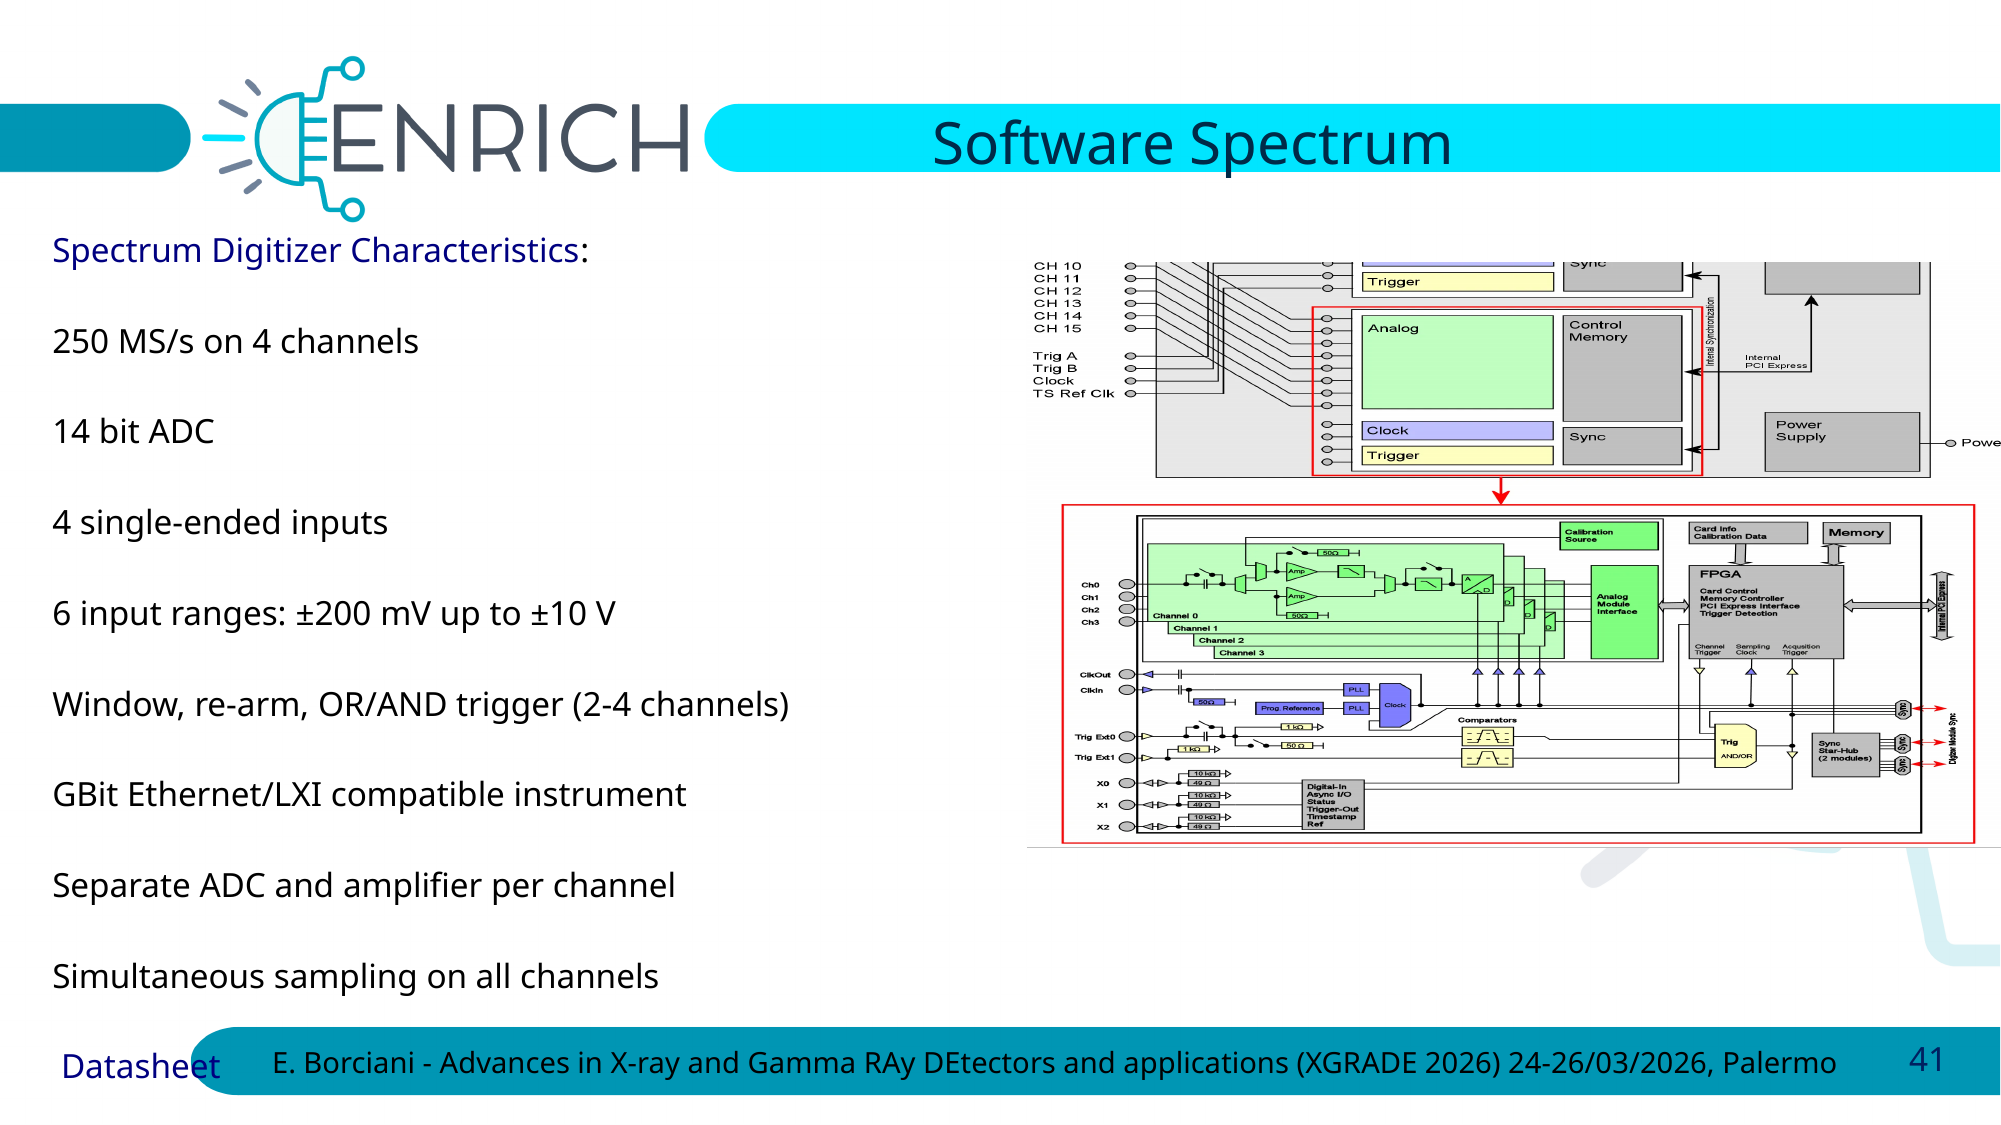

Software Spectrum
Spectrum Digitizer Characteristics:
250 MS/s on 4 channels
14 bit ADC
4 single-ended inputs
6 input ranges: ±200 mV up to ±10 V
Window, re-arm, OR/AND trigger (2-4 channels)
GBit Ethernet/LXI compatible instrument
Separate ADC and amplifier per channel
Simultaneous sampling on all channels
 Datasheet
E. Borciani - Advances in X-ray and Gamma RAy DEtectors and applications (XGRADE 2026) 24-26/03/2026, Palermo